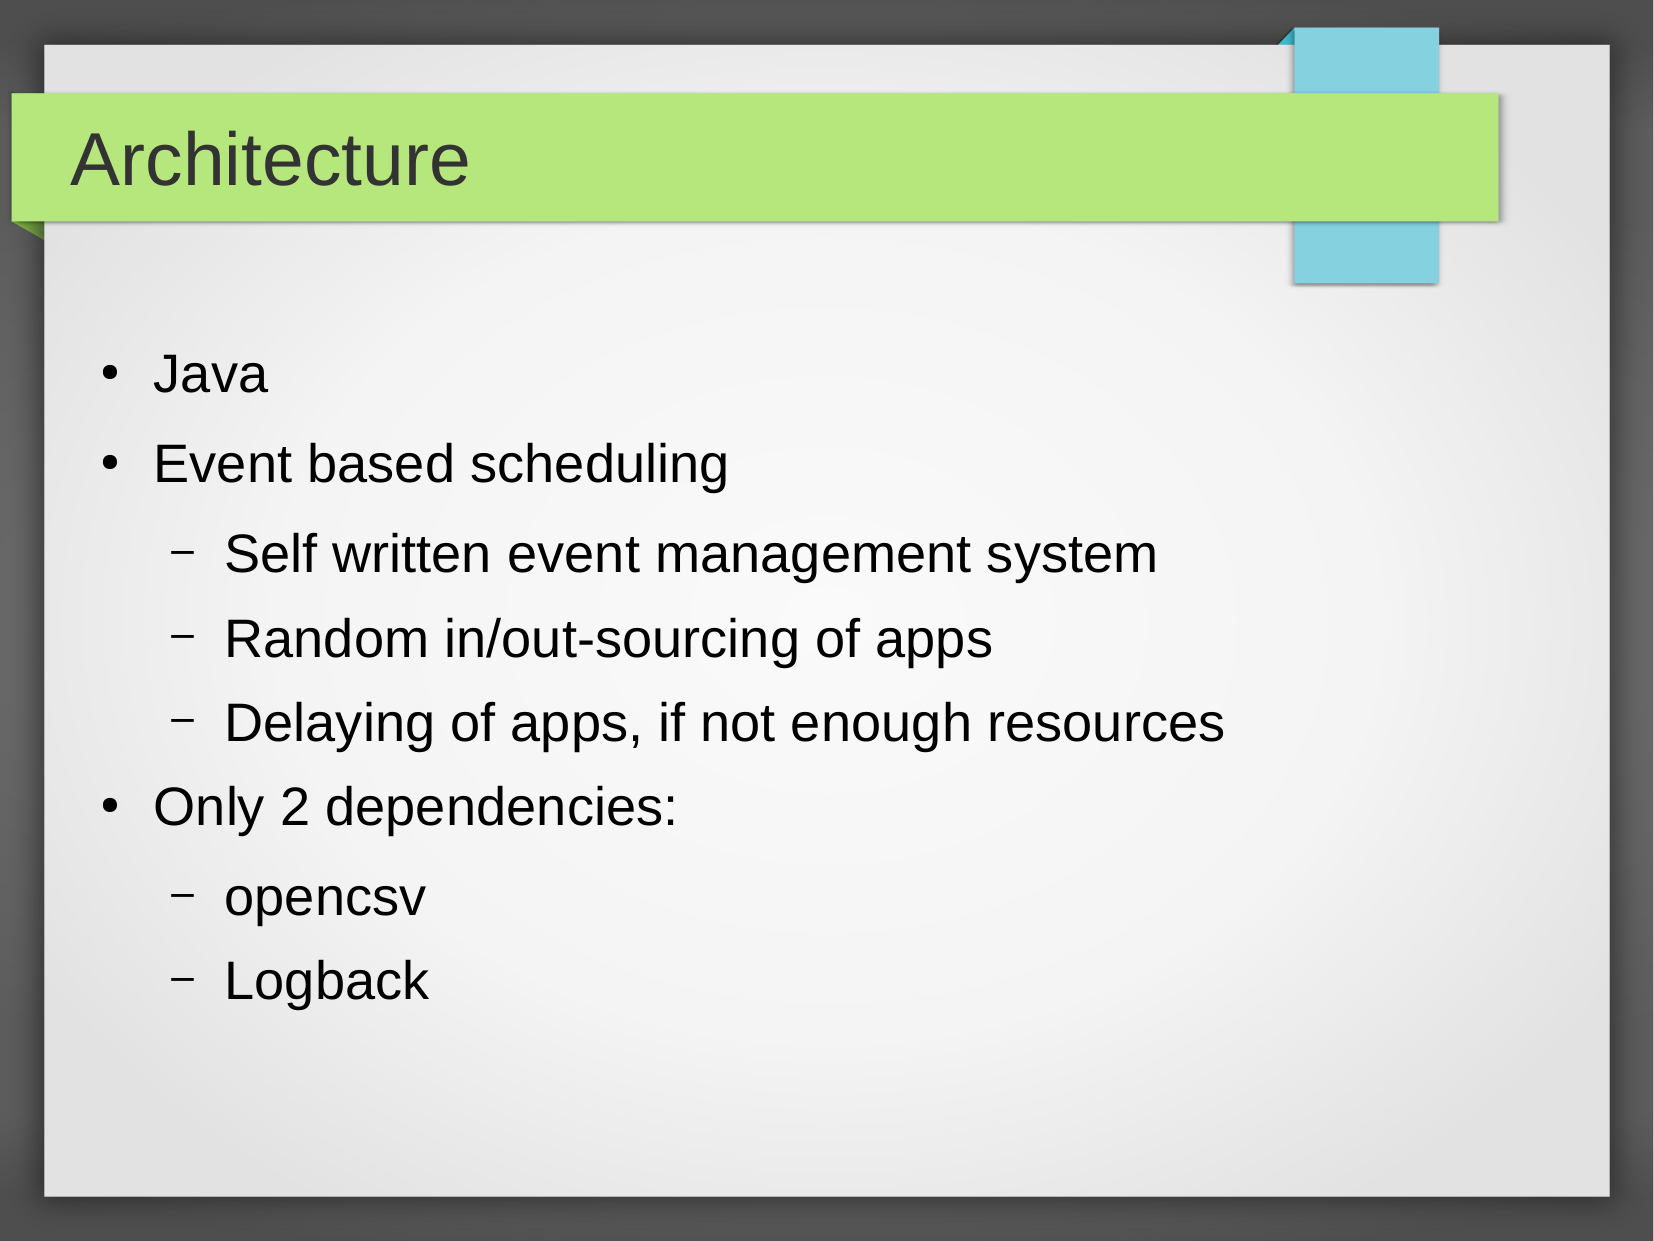

# Architecture
Java
Event based scheduling
Self written event management system
Random in/out-sourcing of apps
Delaying of apps, if not enough resources
Only 2 dependencies:
opencsv
Logback